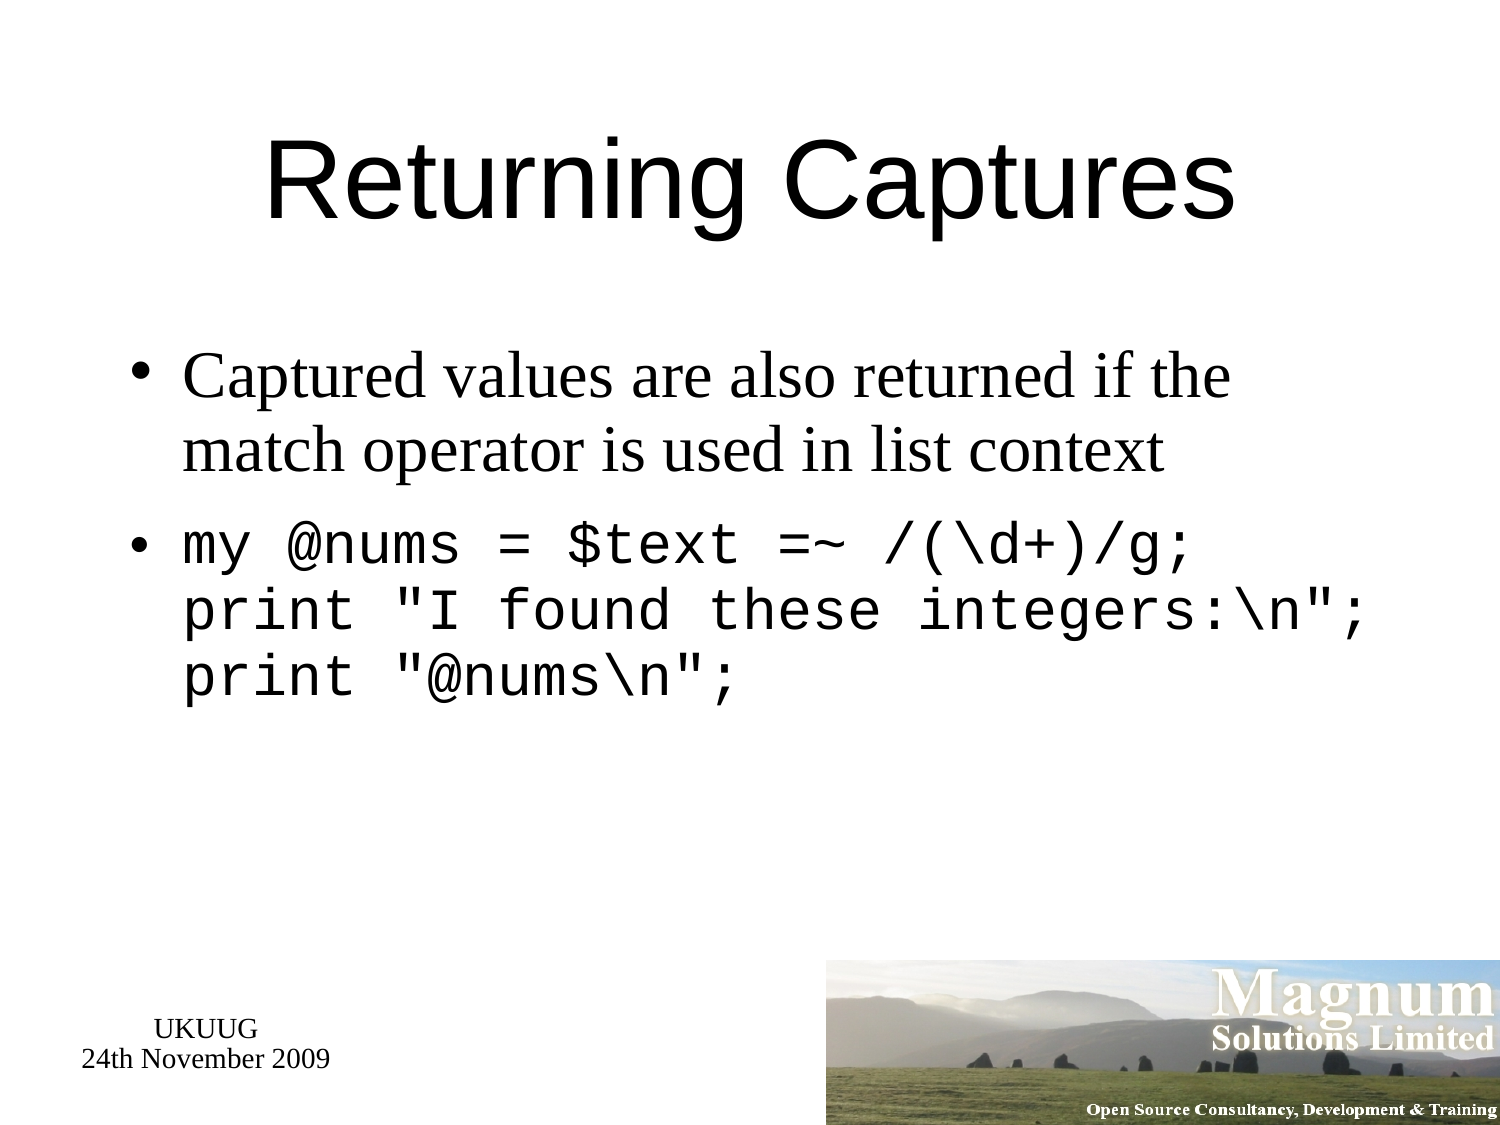

# Returning Captures
Captured values are also returned if the match operator is used in list context
my @nums = $text =~ /(\d+)/g;
print "I found these integers:\n";
print "@nums\n";
129